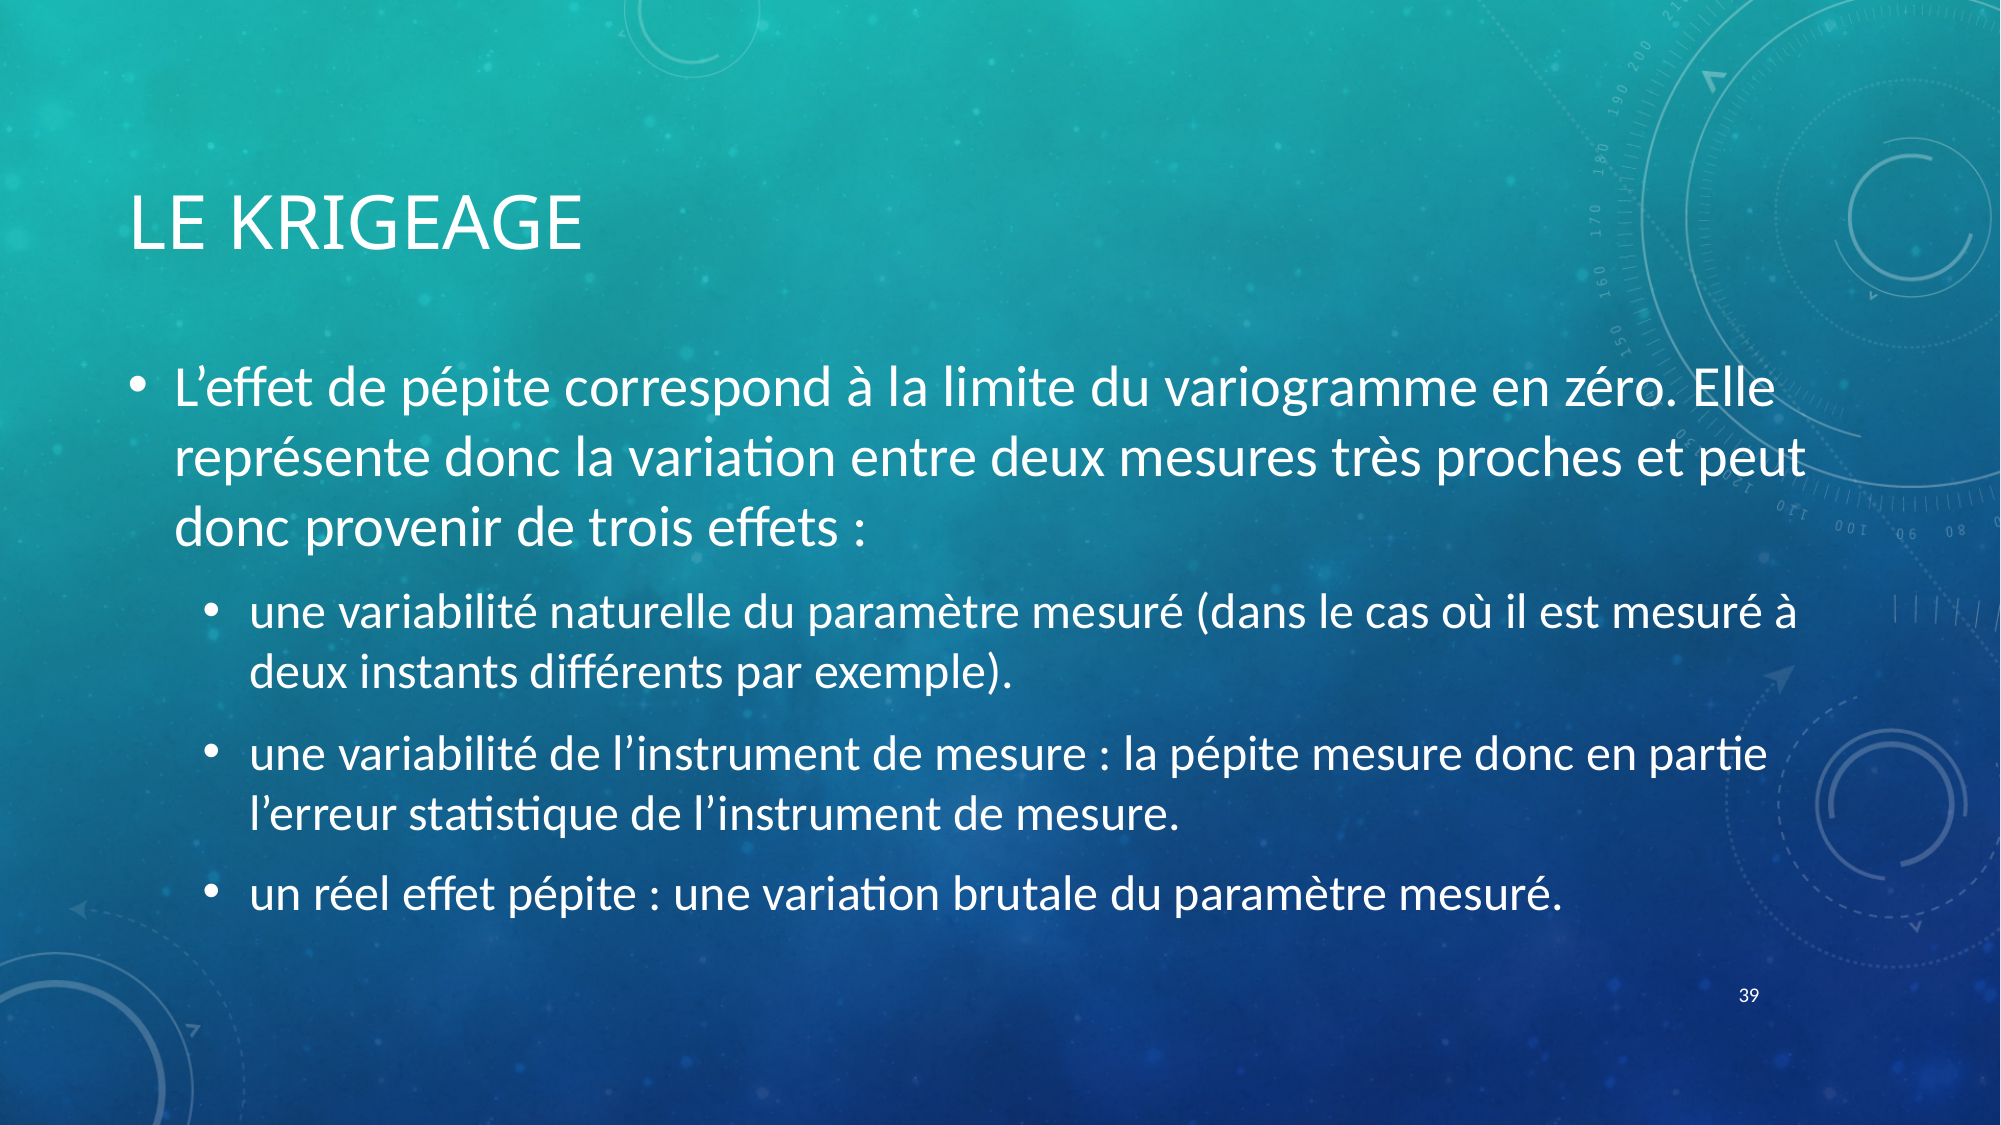

# LE KRIGEAGE
L’effet de pépite correspond à la limite du variogramme en zéro. Elle représente donc la variation entre deux mesures très proches et peut donc provenir de trois effets :
une variabilité naturelle du paramètre mesuré (dans le cas où il est mesuré à deux instants différents par exemple).
une variabilité de l’instrument de mesure : la pépite mesure donc en partie l’erreur statistique de l’instrument de mesure.
un réel effet pépite : une variation brutale du paramètre mesuré.